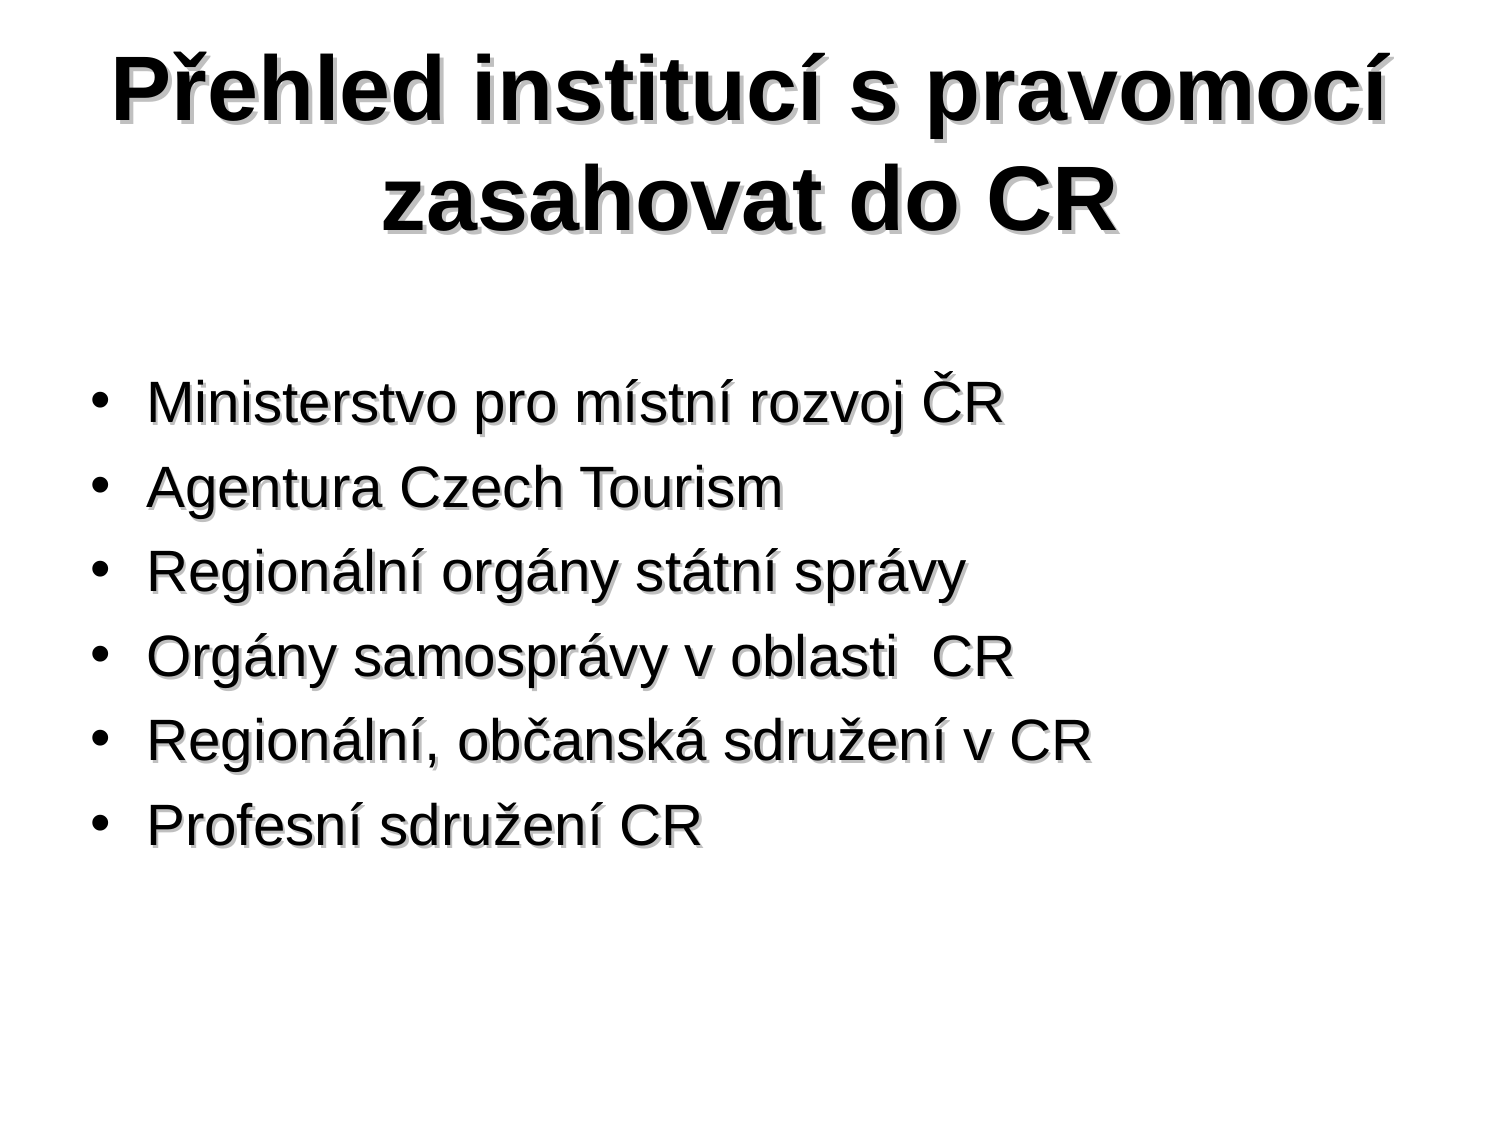

# Přehled institucí s pravomocí zasahovat do CR
Ministerstvo pro místní rozvoj ČR
Agentura Czech Tourism
Regionální orgány státní správy
Orgány samosprávy v oblasti CR
Regionální, občanská sdružení v CR
Profesní sdružení CR